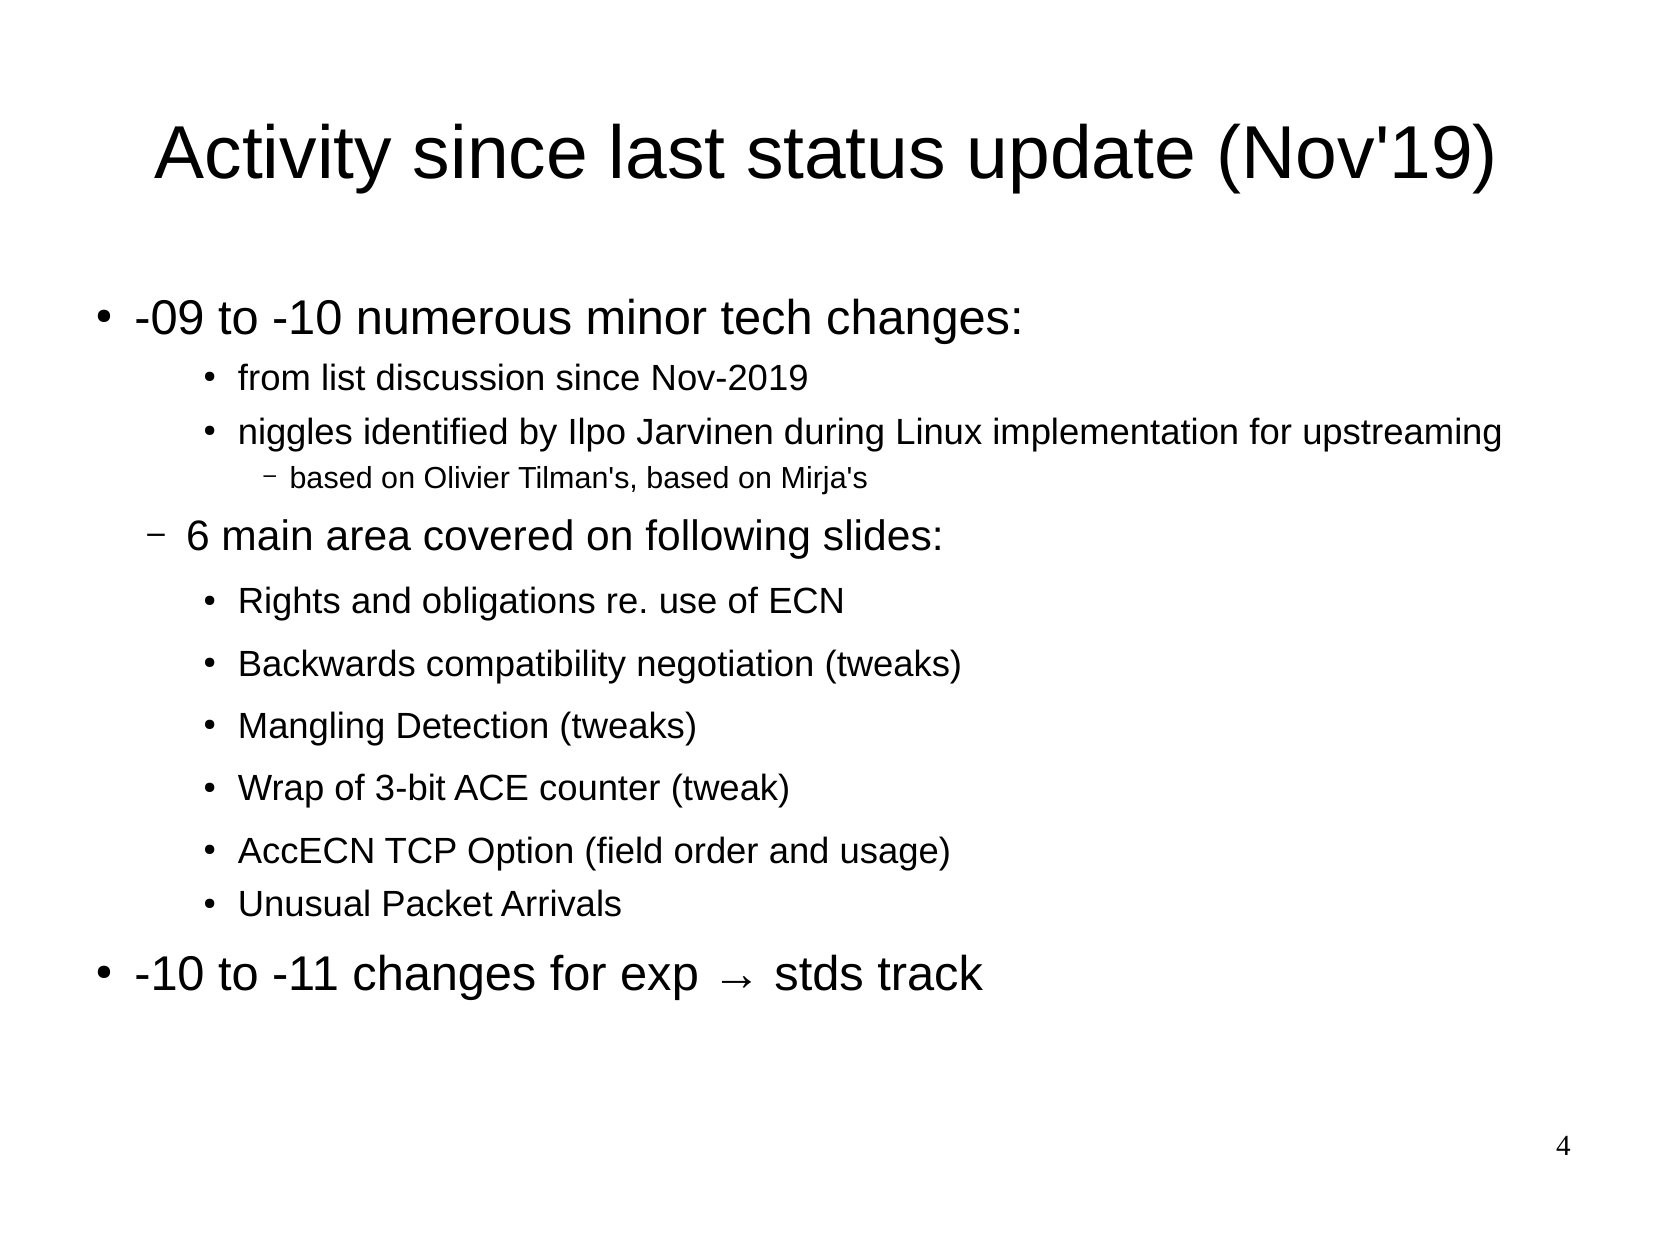

# Activity since last status update (Nov'19)
-09 to -10 numerous minor tech changes:
from list discussion since Nov-2019
niggles identified by Ilpo Jarvinen during Linux implementation for upstreaming
based on Olivier Tilman's, based on Mirja's
6 main area covered on following slides:
Rights and obligations re. use of ECN
Backwards compatibility negotiation (tweaks)
Mangling Detection (tweaks)
Wrap of 3-bit ACE counter (tweak)
AccECN TCP Option (field order and usage)
Unusual Packet Arrivals
-10 to -11 changes for exp → stds track
4